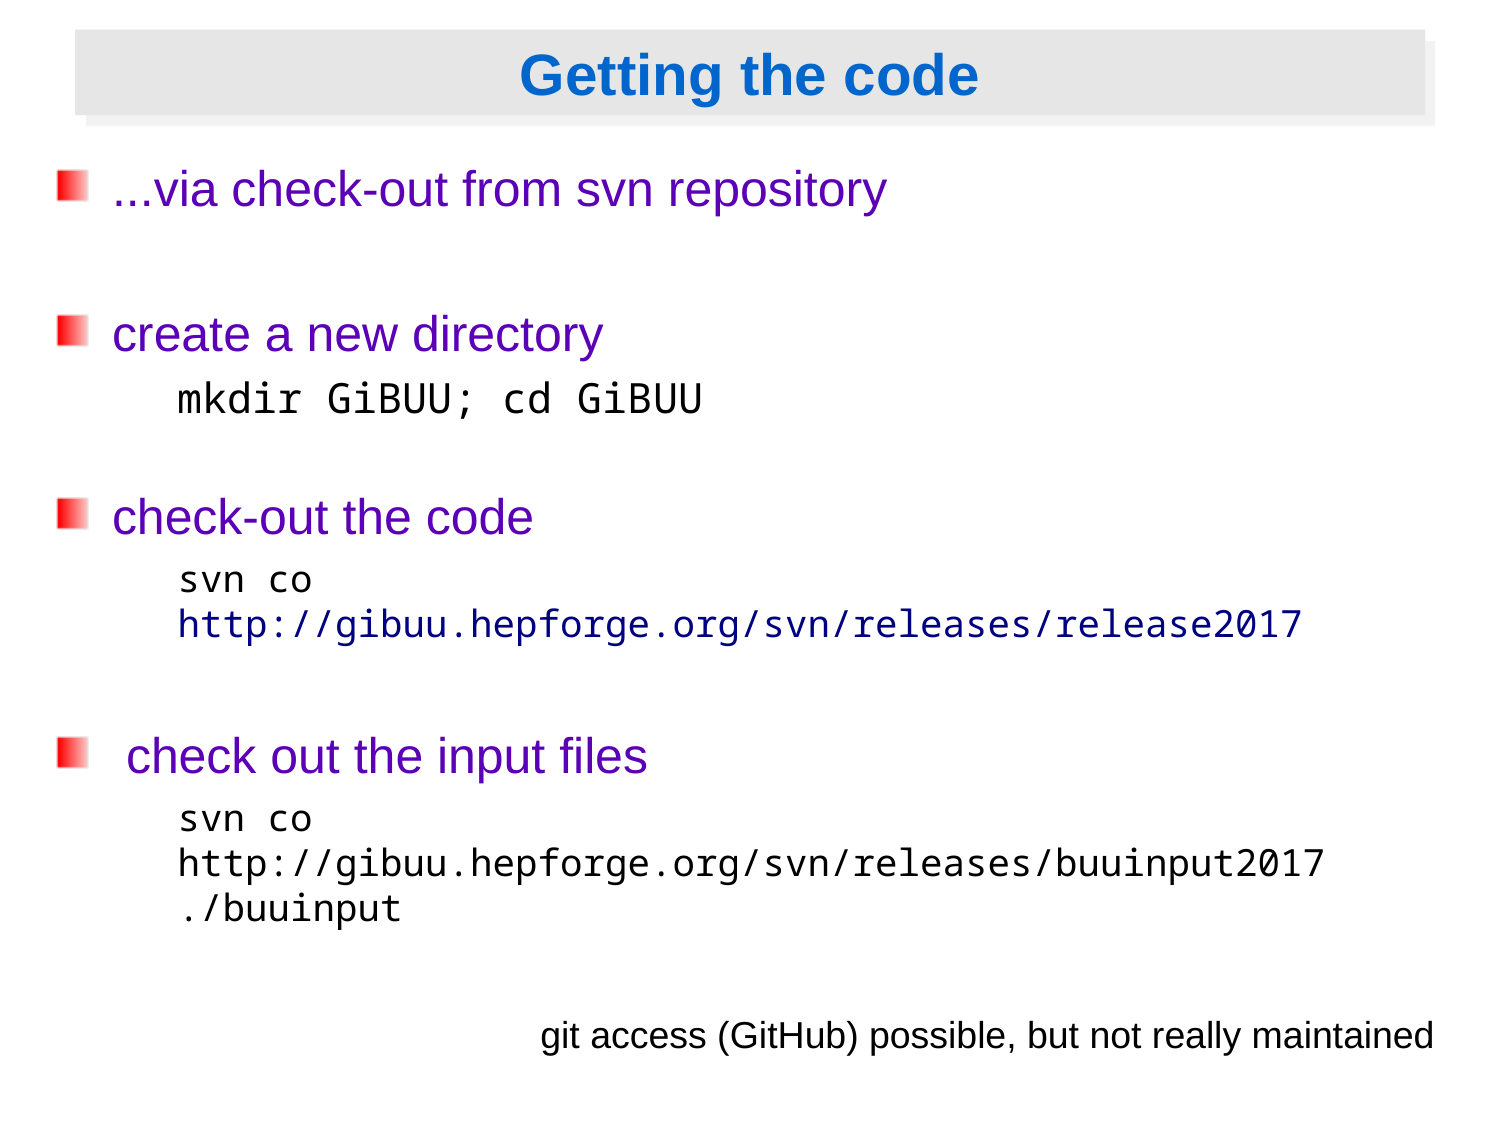

# Getting the code
...via check-out from svn repository
create a new directory
mkdir GiBUU; cd GiBUU
check-out the code
svn co http://gibuu.hepforge.org/svn/releases/release2017
 check out the input files
svn co http://gibuu.hepforge.org/svn/releases/buuinput2017 ./buuinput
git access (GitHub) possible, but not really maintained